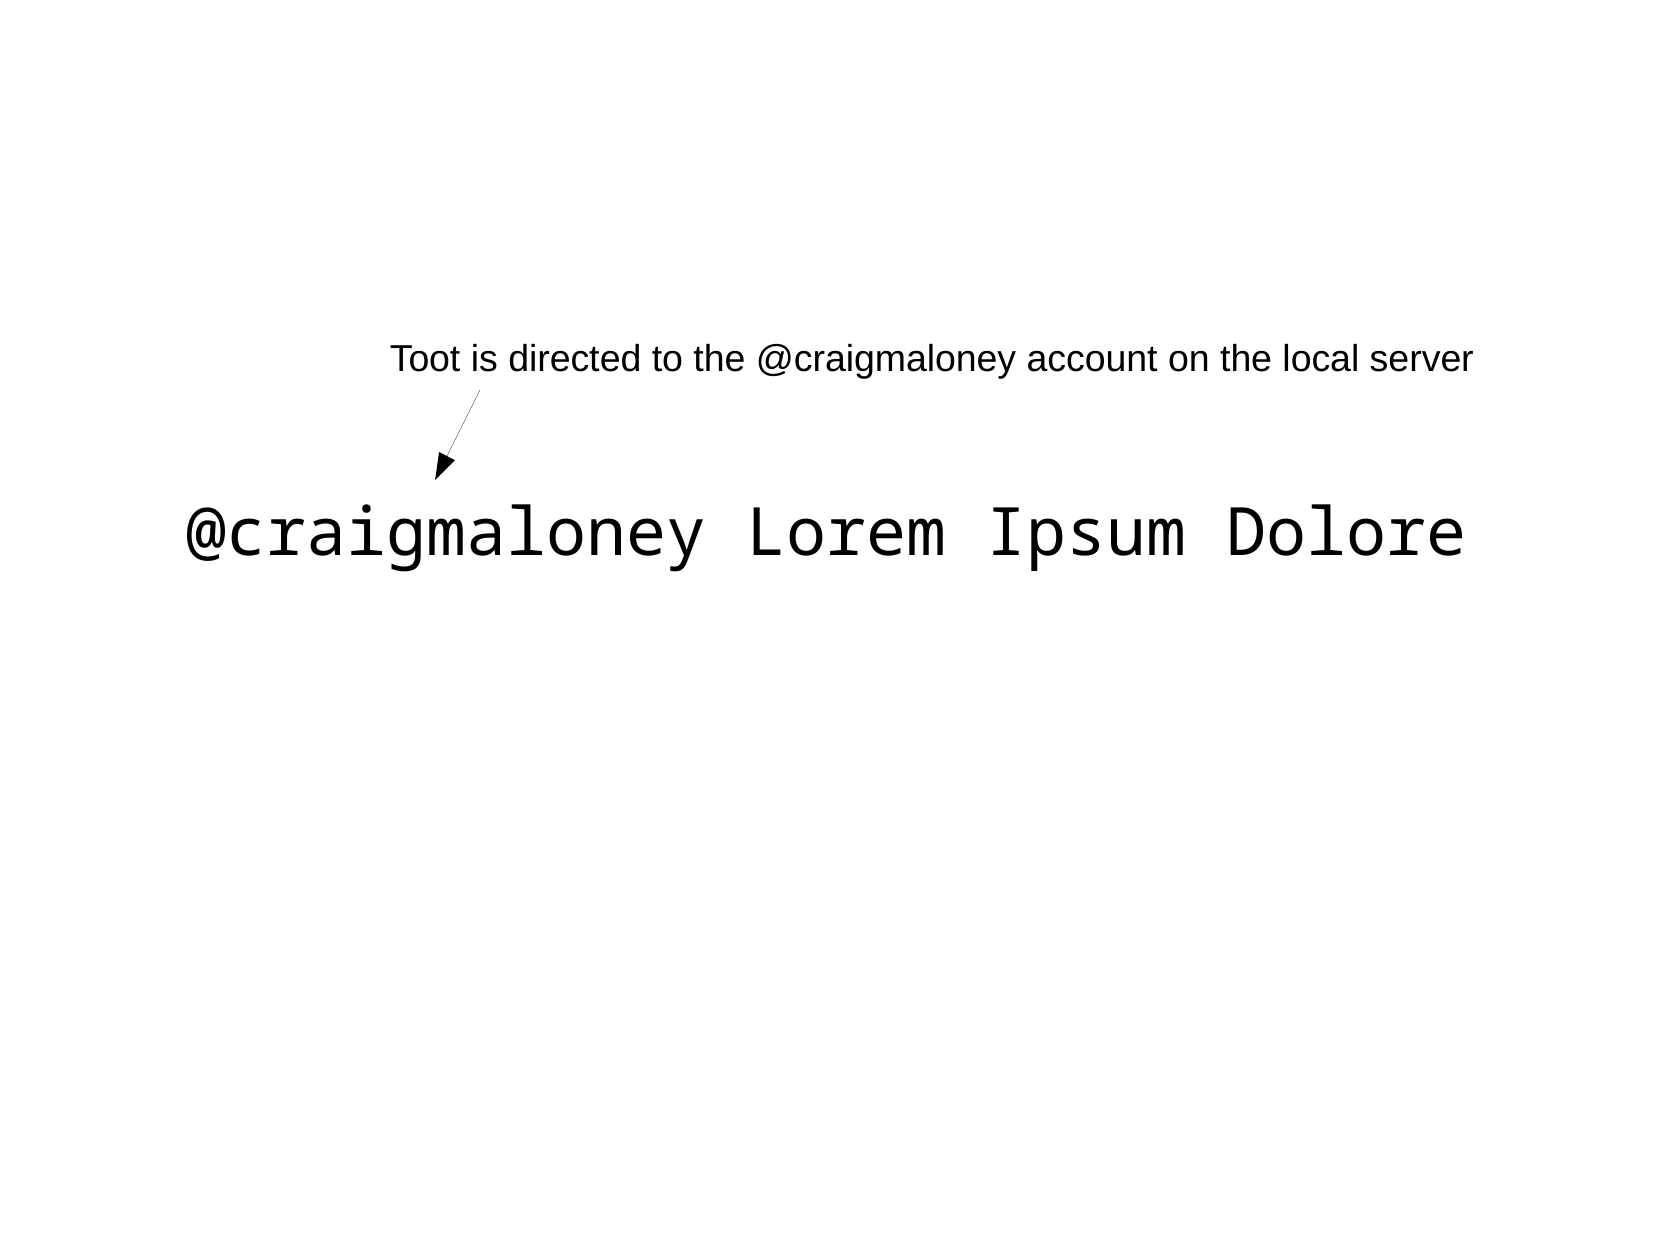

# @craigmaloney Lorem Ipsum Dolore
Toot is directed to the @craigmaloney account on the local server